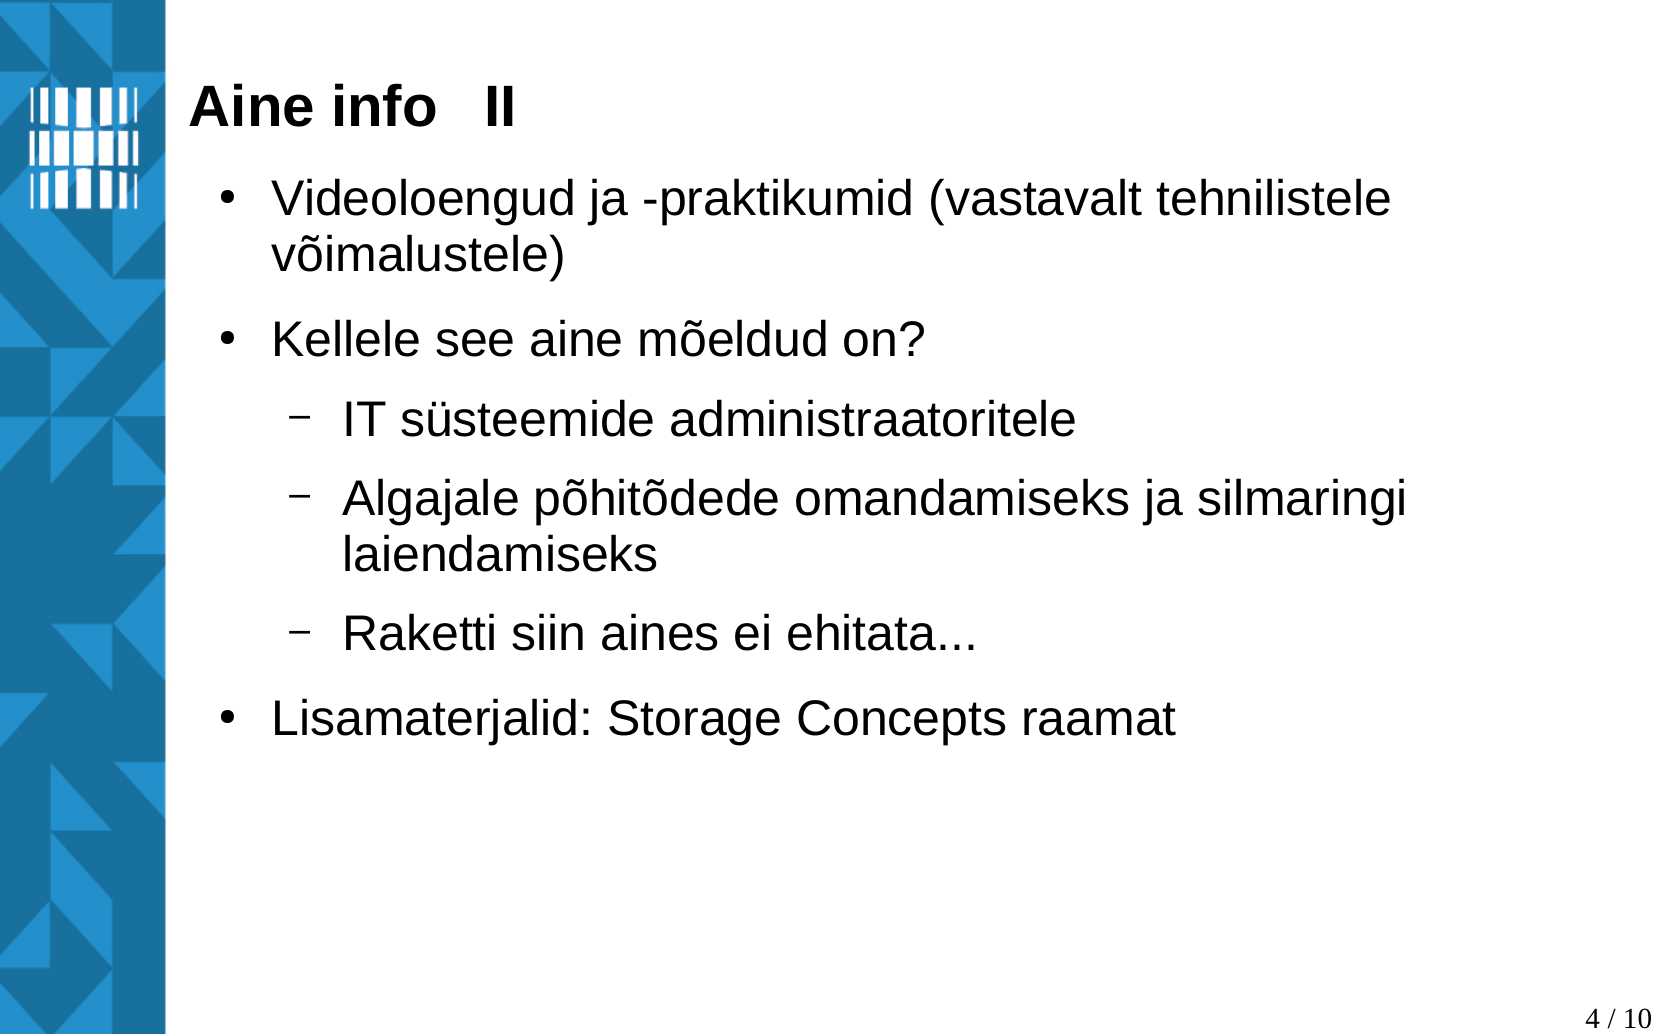

# Aine info	II
Videoloengud ja -praktikumid (vastavalt tehnilistele võimalustele)
Kellele see aine mõeldud on?
IT süsteemide administraatoritele
Algajale põhitõdede omandamiseks ja silmaringi laiendamiseks
Raketti siin aines ei ehitata...
Lisamaterjalid: Storage Concepts raamat